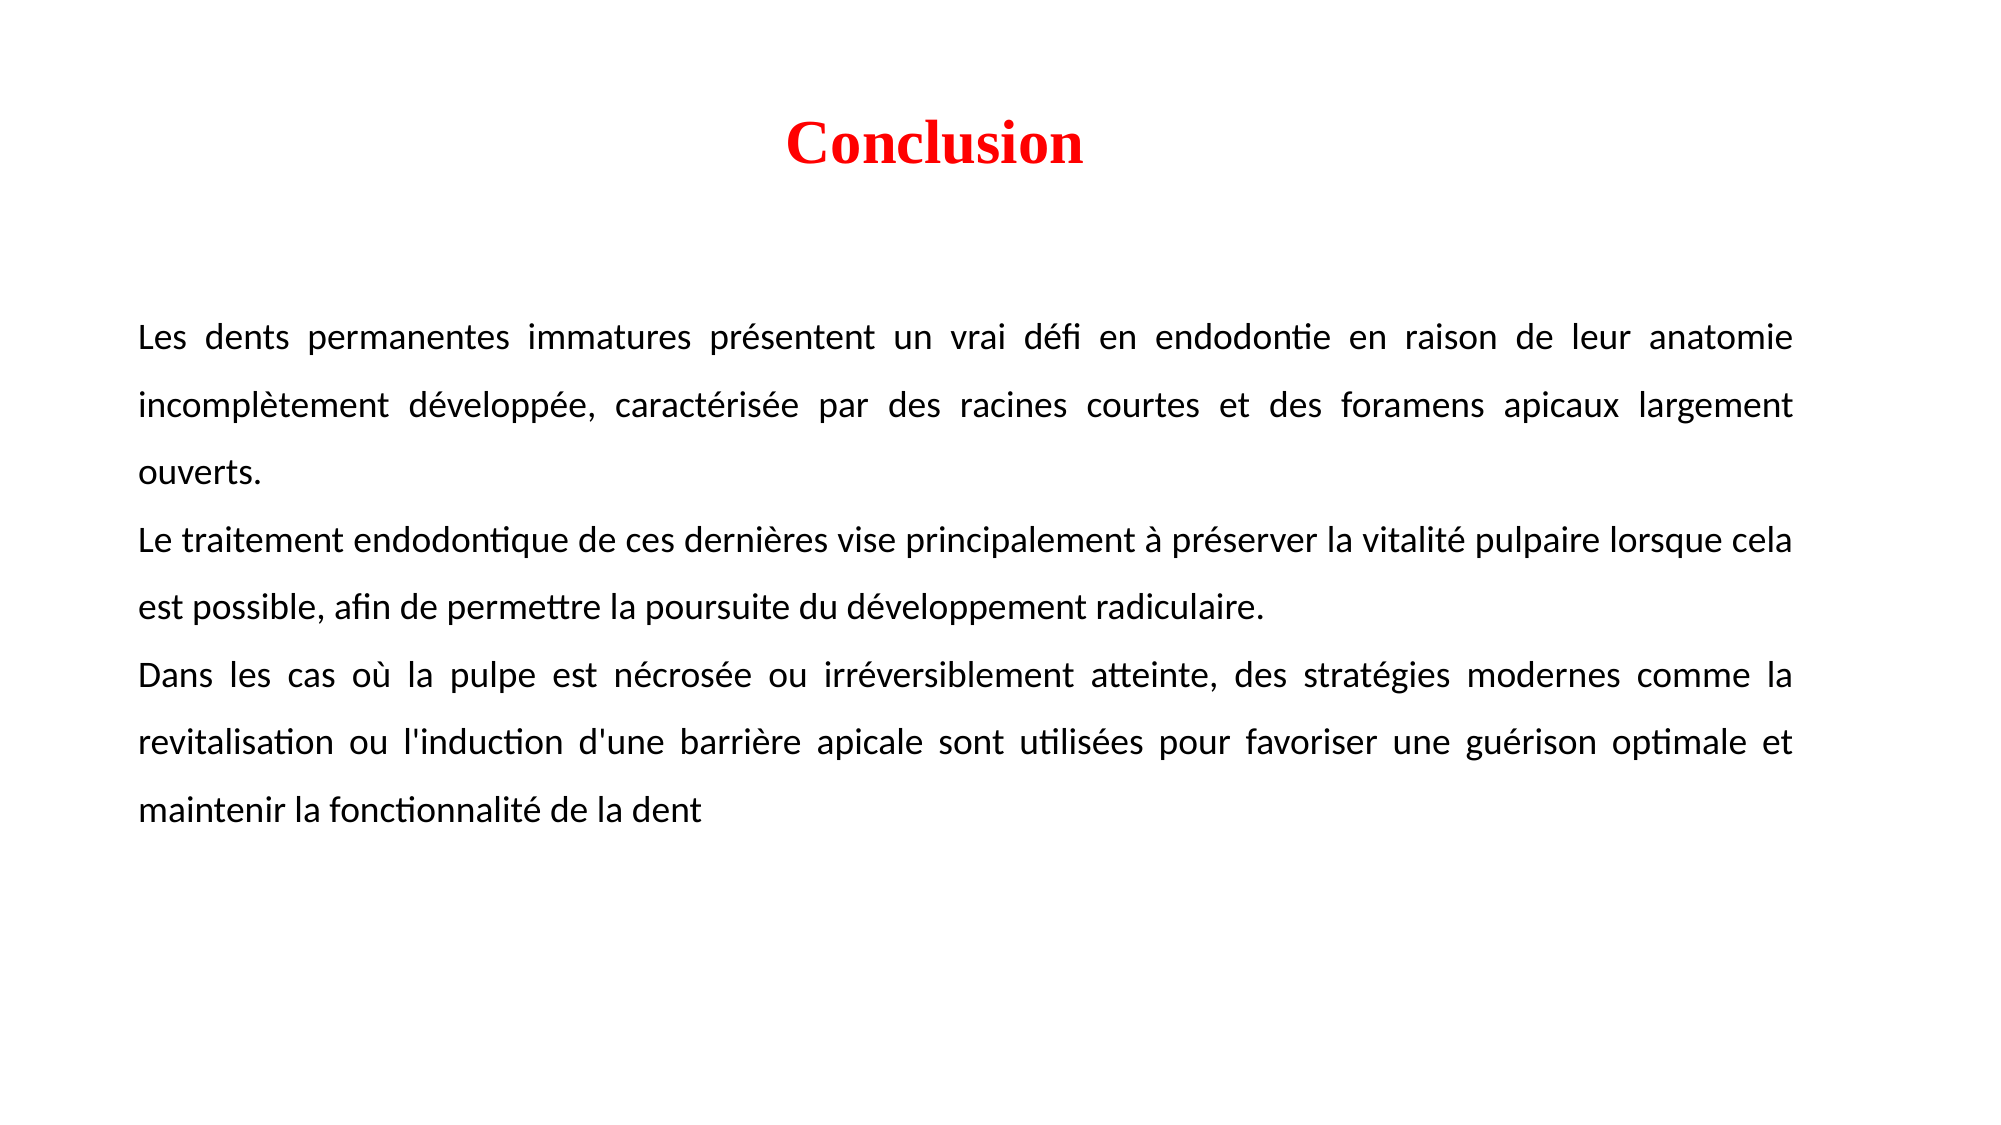

Conclusion
Les dents permanentes immatures présentent un vrai défi en endodontie en raison de leur anatomie incomplètement développée, caractérisée par des racines courtes et des foramens apicaux largement ouverts.
Le traitement endodontique de ces dernières vise principalement à préserver la vitalité pulpaire lorsque cela est possible, afin de permettre la poursuite du développement radiculaire.
Dans les cas où la pulpe est nécrosée ou irréversiblement atteinte, des stratégies modernes comme la revitalisation ou l'induction d'une barrière apicale sont utilisées pour favoriser une guérison optimale et maintenir la fonctionnalité de la dent